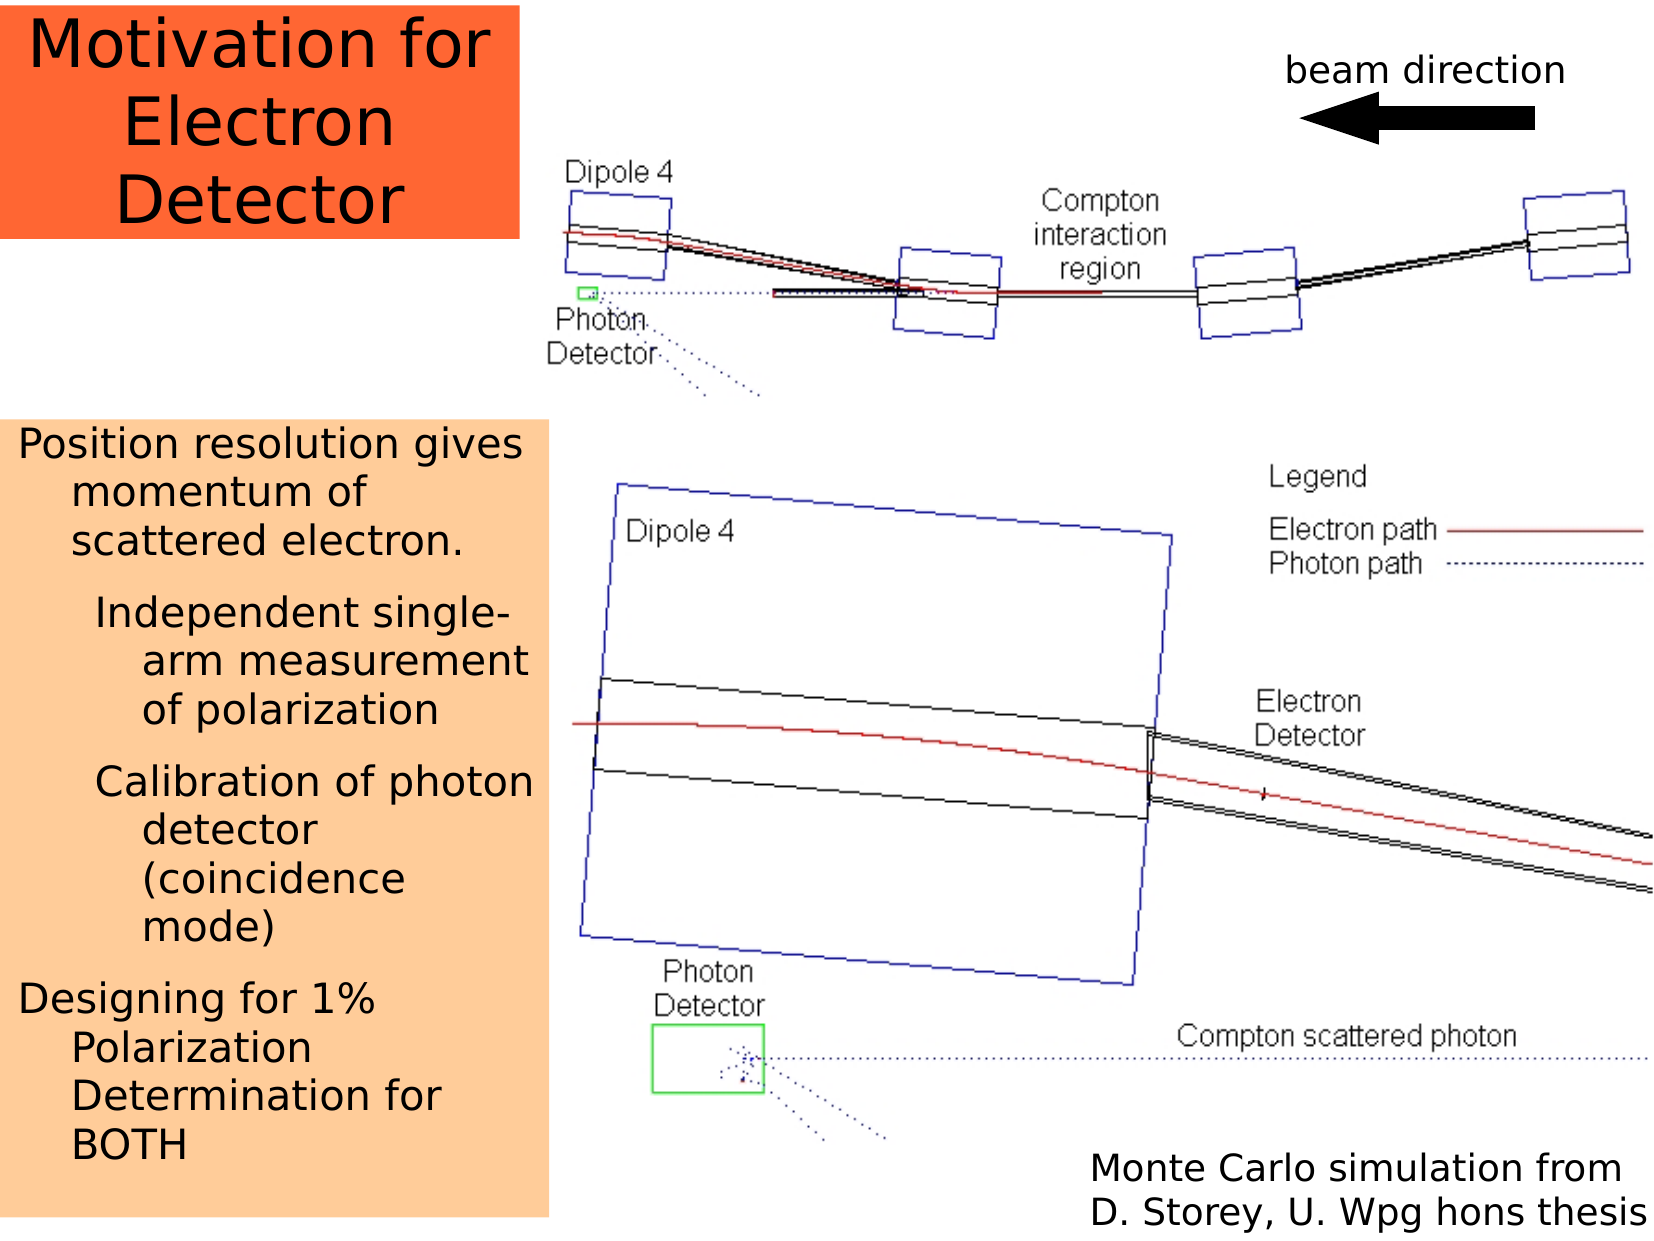

Motivation for Electron Detector
beam direction
# Position resolution gives momentum of scattered electron.
Independent single-arm measurement of polarization
Calibration of photon detector (coincidence mode)
Designing for 1% Polarization Determination for BOTH
Monte Carlo simulation from
D. Storey, U. Wpg hons thesis